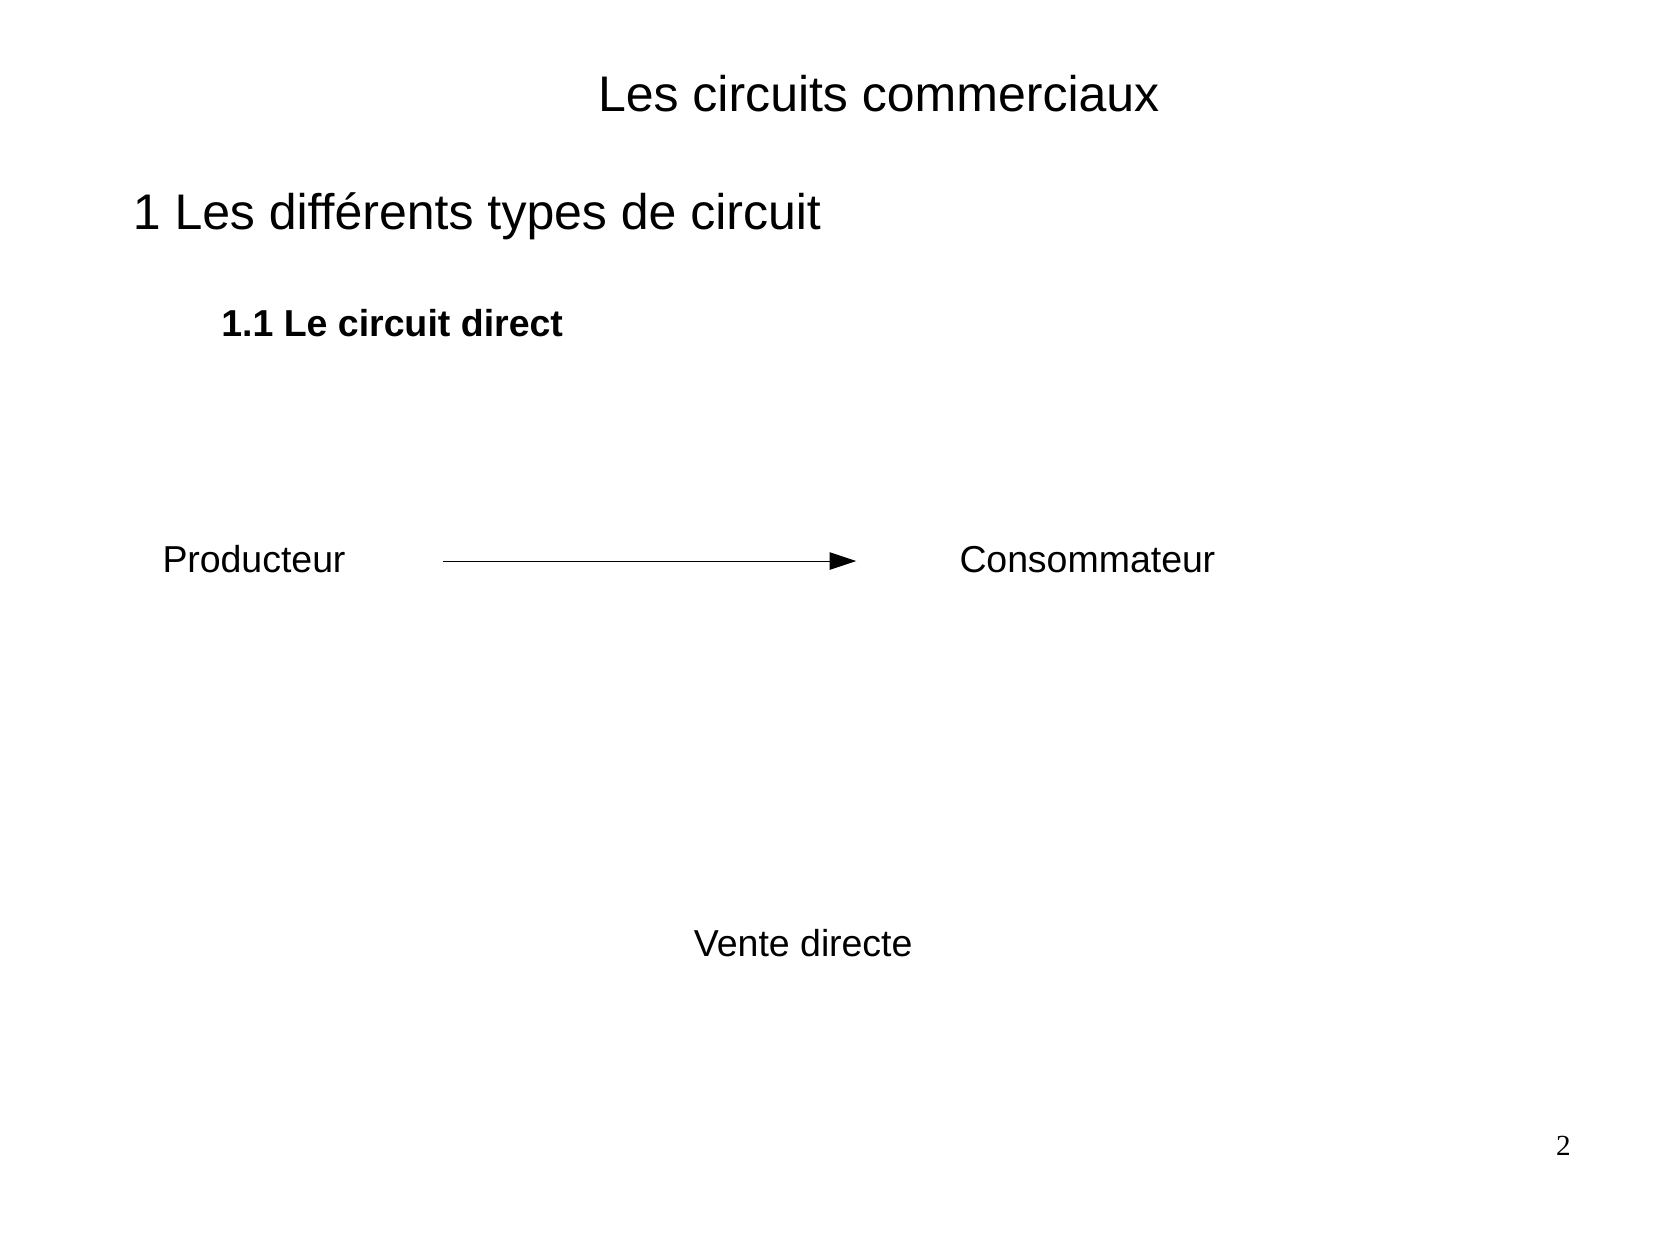

Les circuits commerciaux
1 Les différents types de circuit
1.1 Le circuit direct
Producteur
Consommateur
Vente directe
2